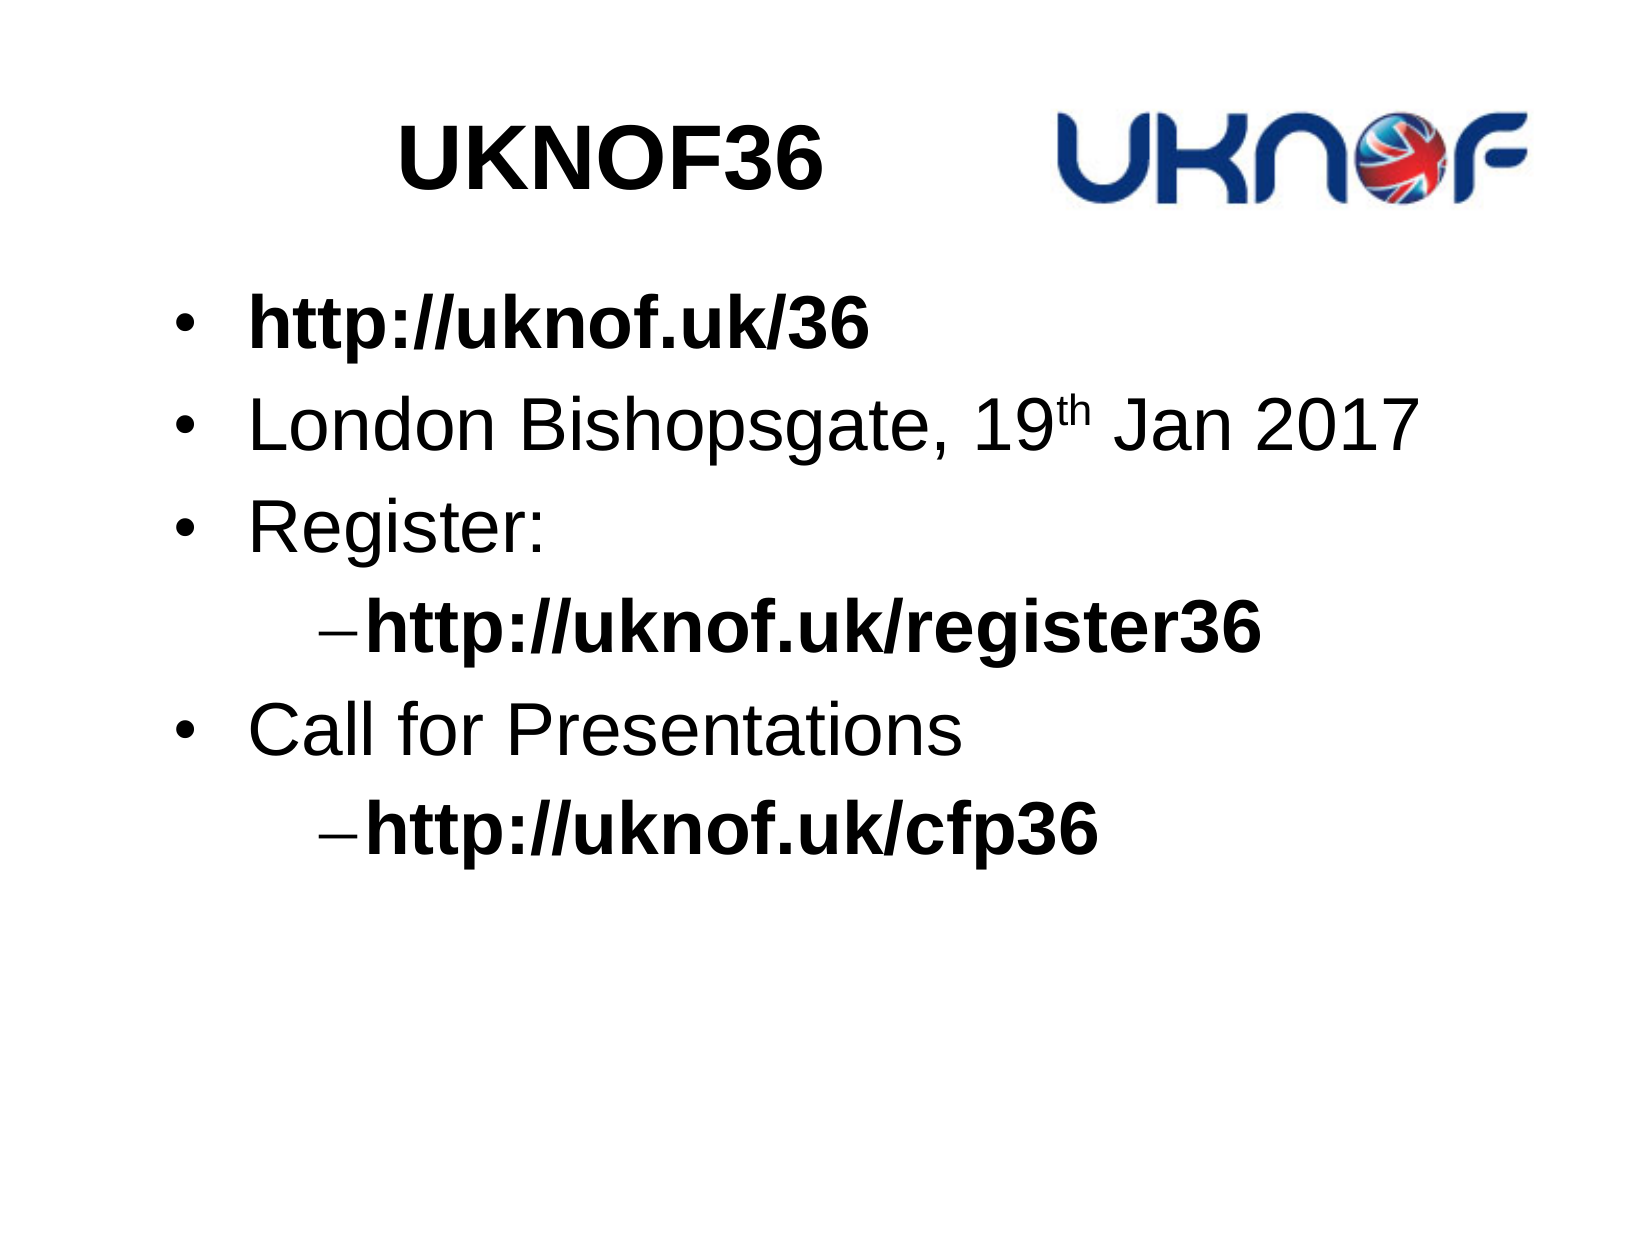

# UKNOF36
 http://uknof.uk/36
 London Bishopsgate, 19th Jan 2017
 Register:
http://uknof.uk/register36
 Call for Presentations
http://uknof.uk/cfp36